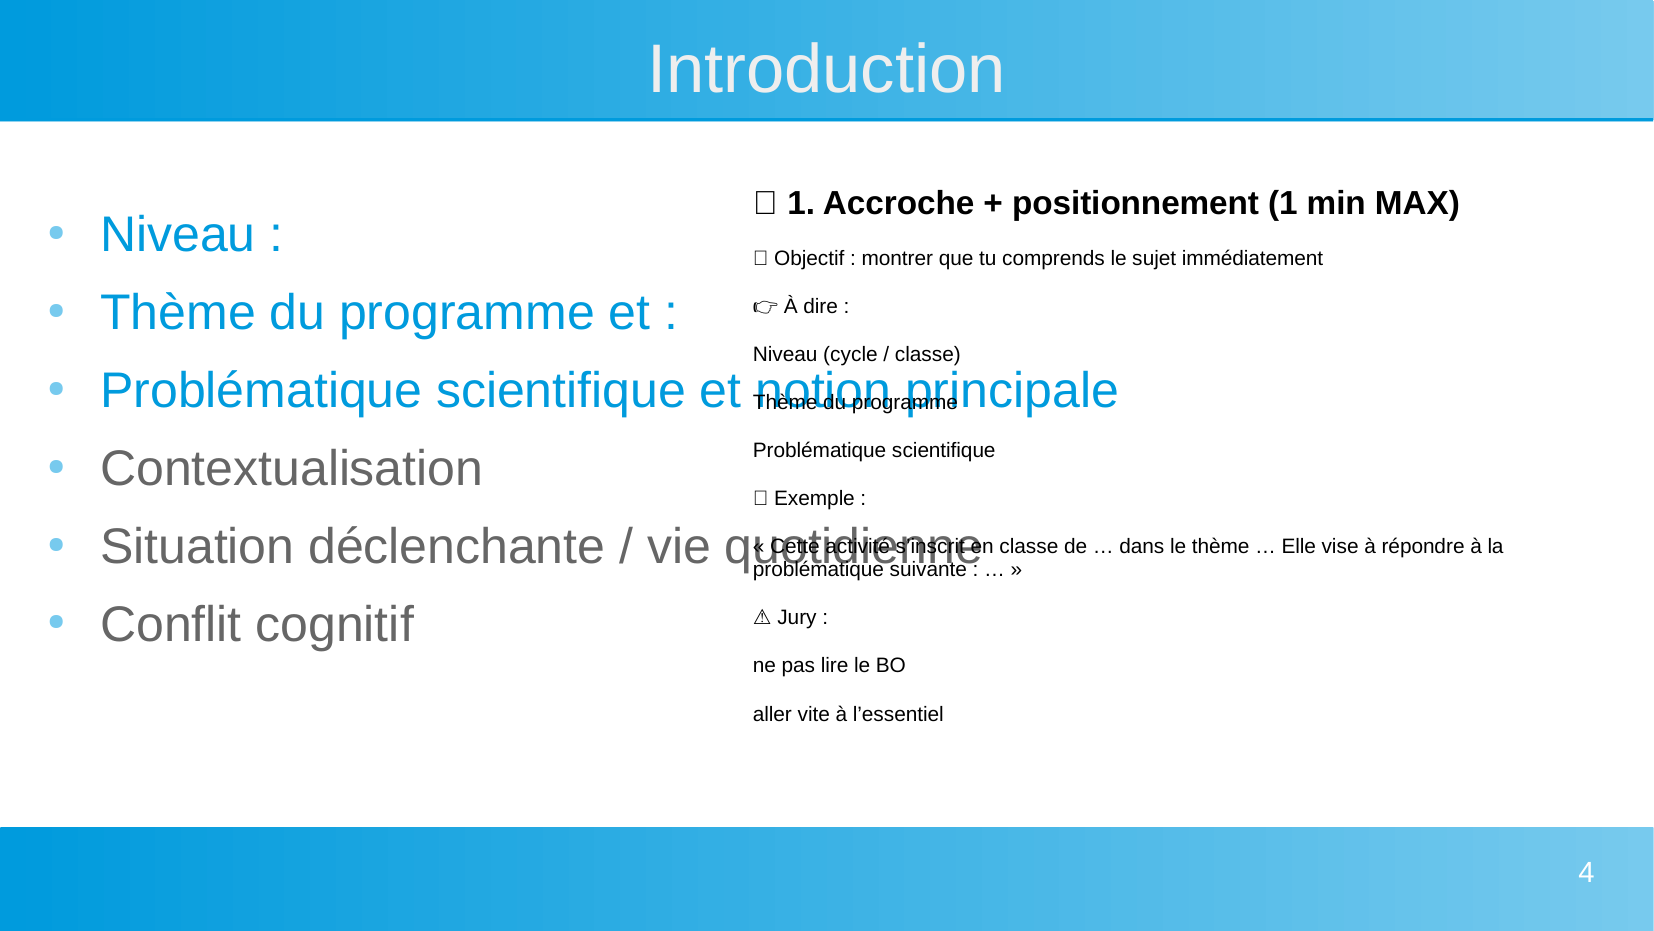

# Introduction
🧭 1. Accroche + positionnement (1 min MAX)
🎯 Objectif : montrer que tu comprends le sujet immédiatement
👉 À dire :
Niveau (cycle / classe)
Thème du programme
Problématique scientifique
💡 Exemple :
« Cette activité s’inscrit en classe de … dans le thème … Elle vise à répondre à la problématique suivante : … »
⚠️ Jury :
ne pas lire le BO
aller vite à l’essentiel
Niveau :
Thème du programme et :
Problématique scientifique et notion principale
Contextualisation
Situation déclenchante / vie quotidienne
Conflit cognitif
4